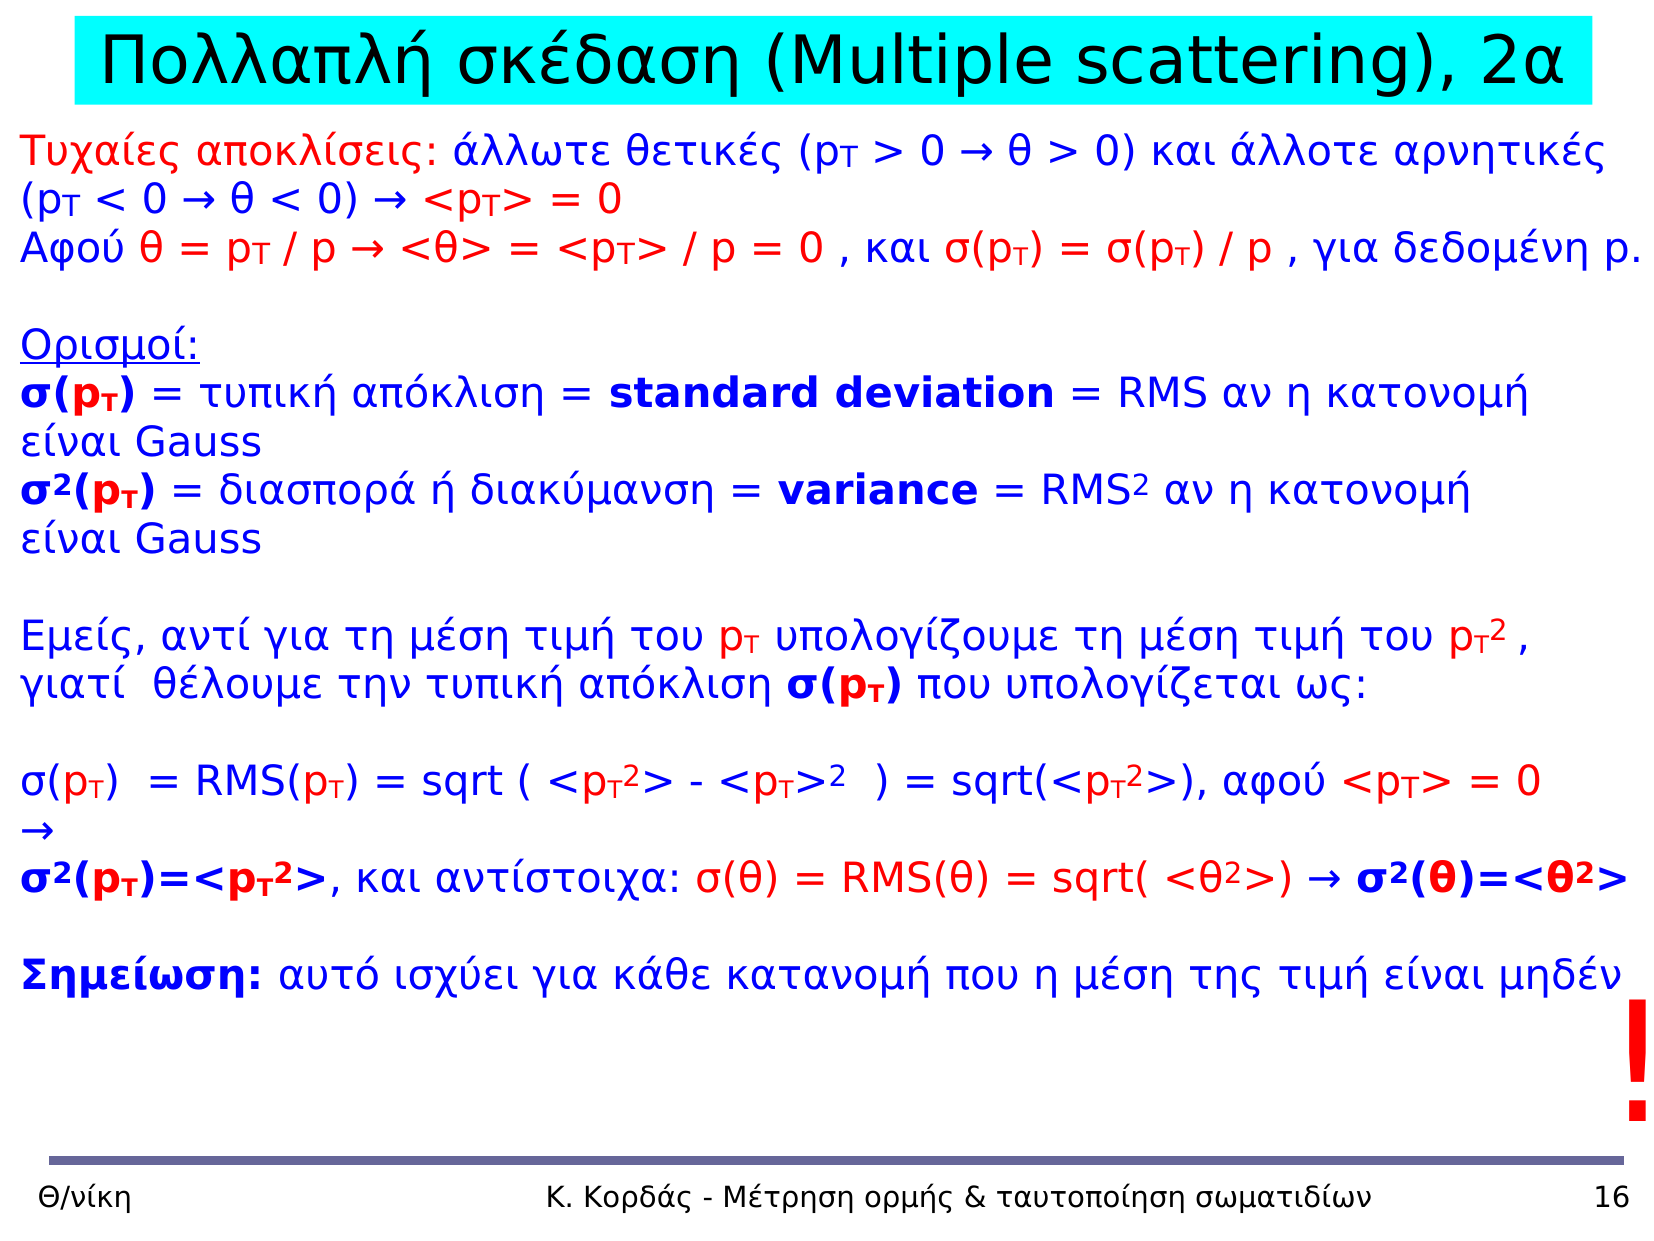

# Πολλαπλή σκέδαση (Μultiple scattering), 2α
Τυχαίες αποκλίσεις: άλλωτε θετικές (pΤ > 0 → θ > 0) και άλλοτε αρνητικές
(pΤ < 0 → θ < 0) → <pΤ> = 0
Αφού θ = pΤ / p → <θ> = <pΤ> / p = 0 , και σ(pT) = σ(pT) / p , για δεδομένη p.
Ορισμοί:
σ(pT) = τυπική απόκλιση = standard deviation = RMS αν η κατονομή
είναι Gauss
σ2(pT) = διασπορά ή διακύμανση = variance = RMS2 αν η κατονομή
είναι Gauss
Εμείς, αντί για τη μέση τιμή του pT υπολογίζουμε τη μέση τιμή του pT2 ,
γιατί θέλουμε την τυπική απόκλιση σ(pT) που υπολογίζεται ως:
σ(pT) = RMS(pT) = sqrt ( <pT2> - <pT>2 ) = sqrt(<pT2>), αφού <pΤ> = 0
→
σ2(pT)=<pT2>, και αντίστοιχα: σ(θ) = RMS(θ) = sqrt( <θ2>) → σ2(θ)=<θ2>
Σημείωση: αυτό ισχύει για κάθε κατανομή που η μέση της τιμή είναι μηδέν
!
Θ/νίκη
Κ. Κορδάς - Μέτρηση ορμής & ταυτοποίηση σωματιδίων
16